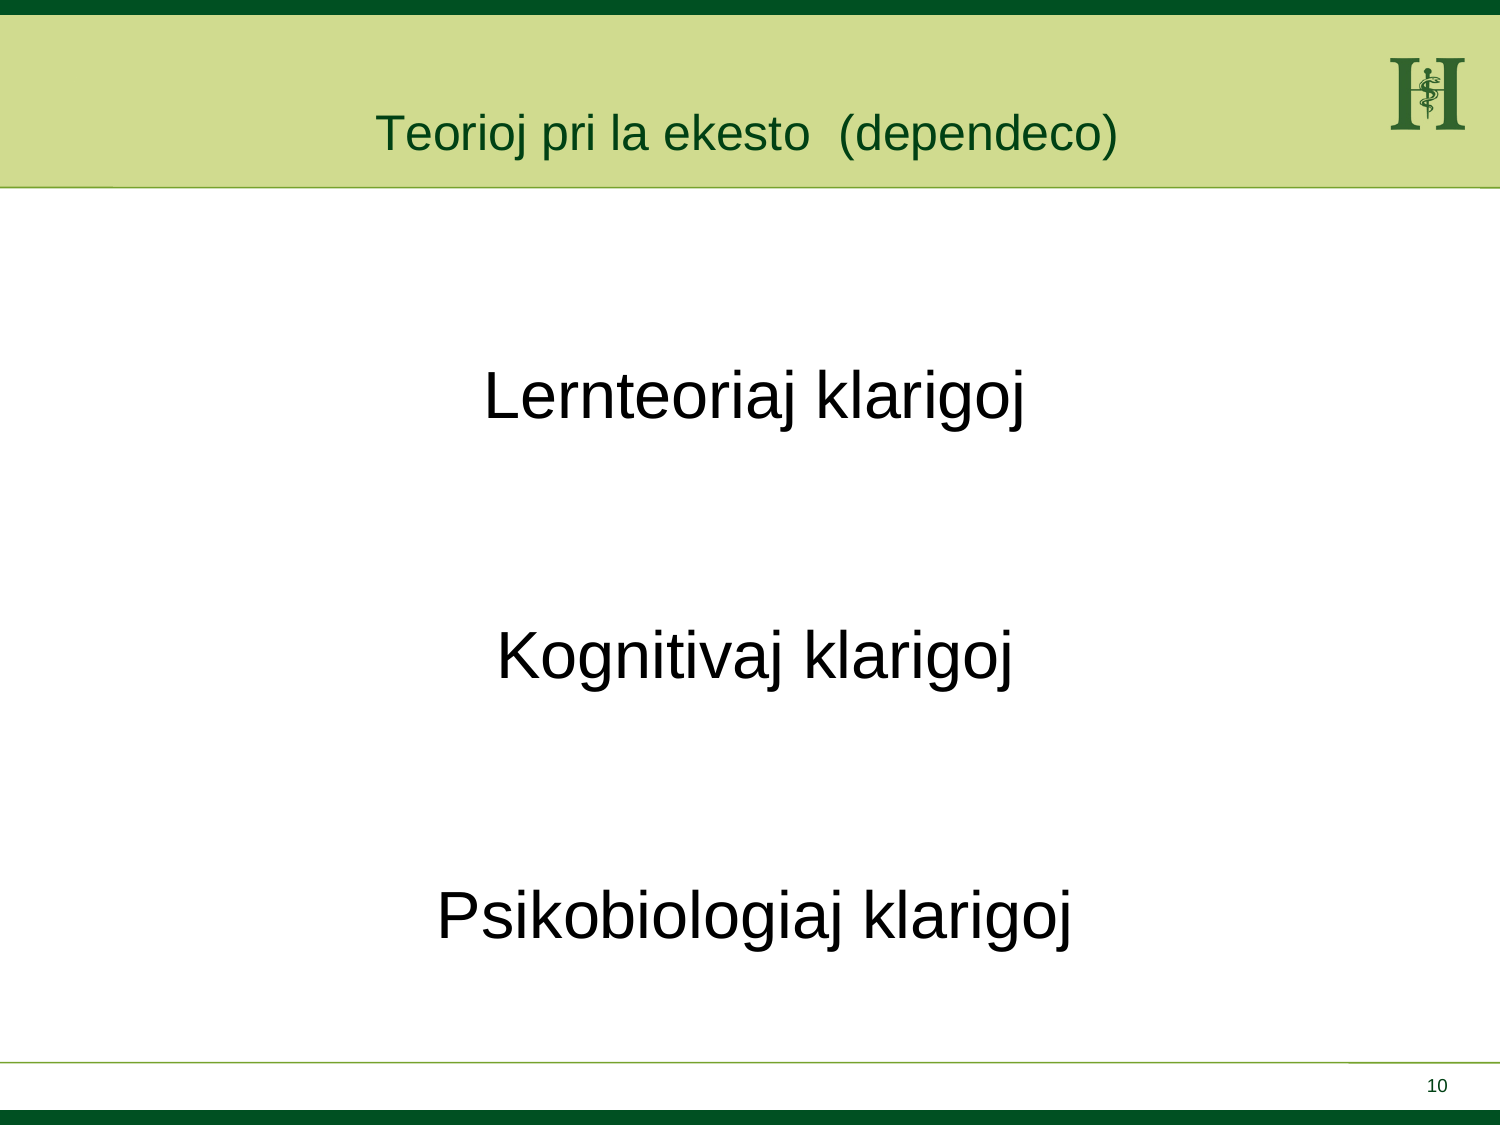

# Teorioj pri la ekesto (dependeco)
Lernteoriaj klarigoj
Kognitivaj klarigoj
Psikobiologiaj klarigoj